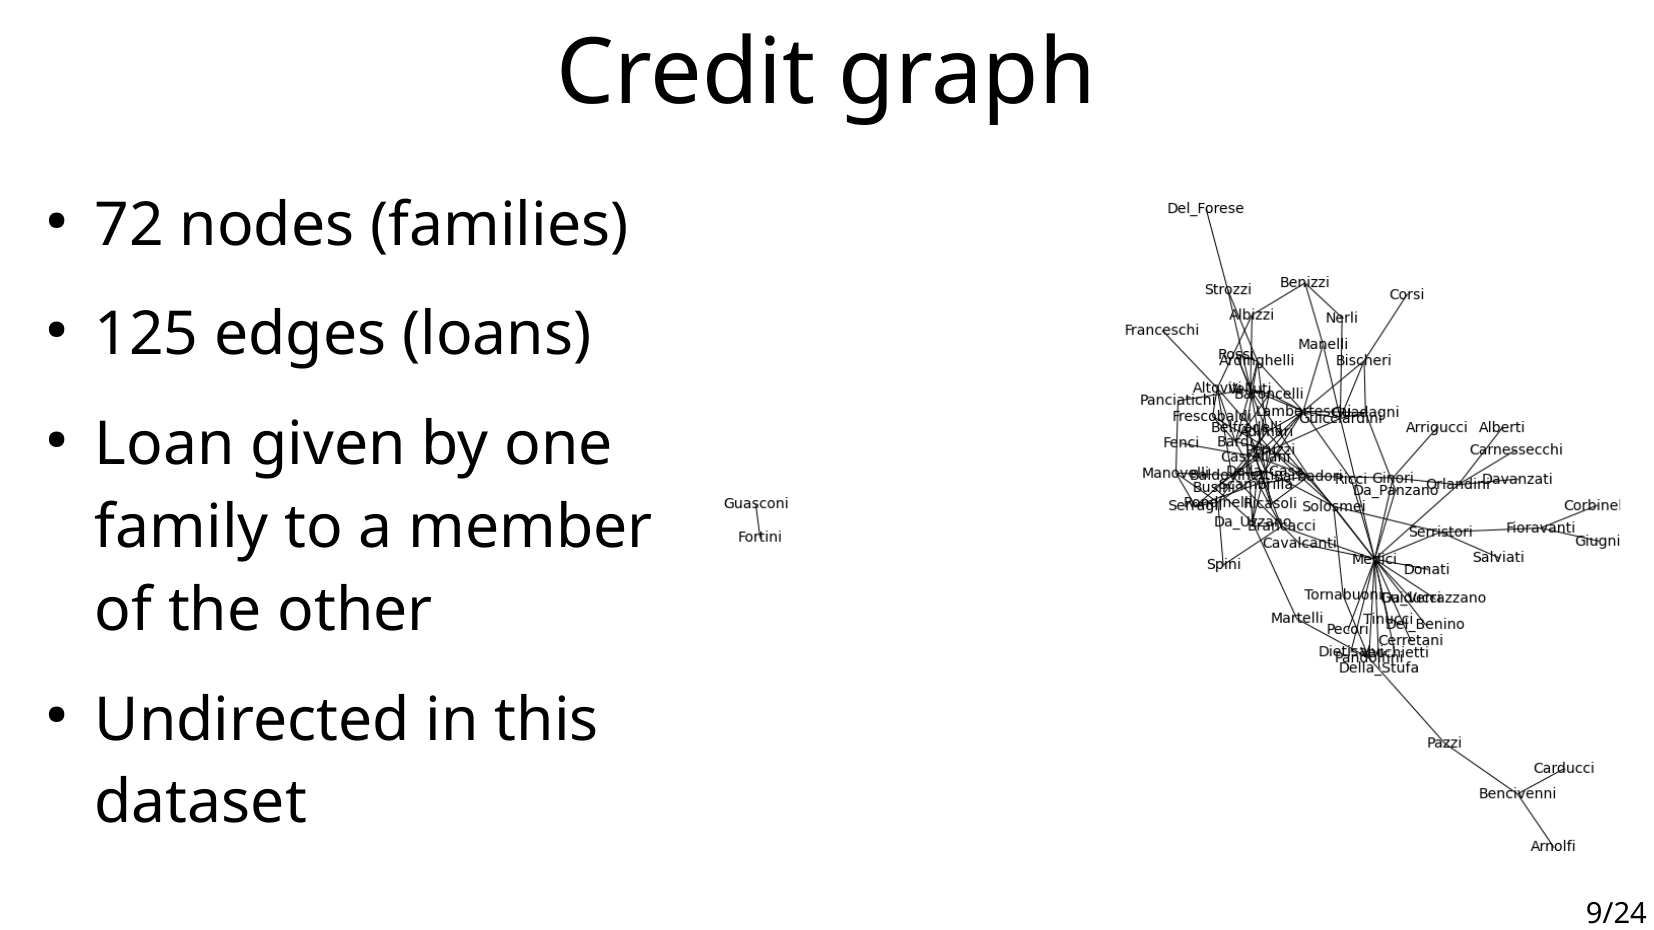

# Credit graph
72 nodes (families)
125 edges (loans)
Loan given by one family to a member of the other
Undirected in this dataset
9